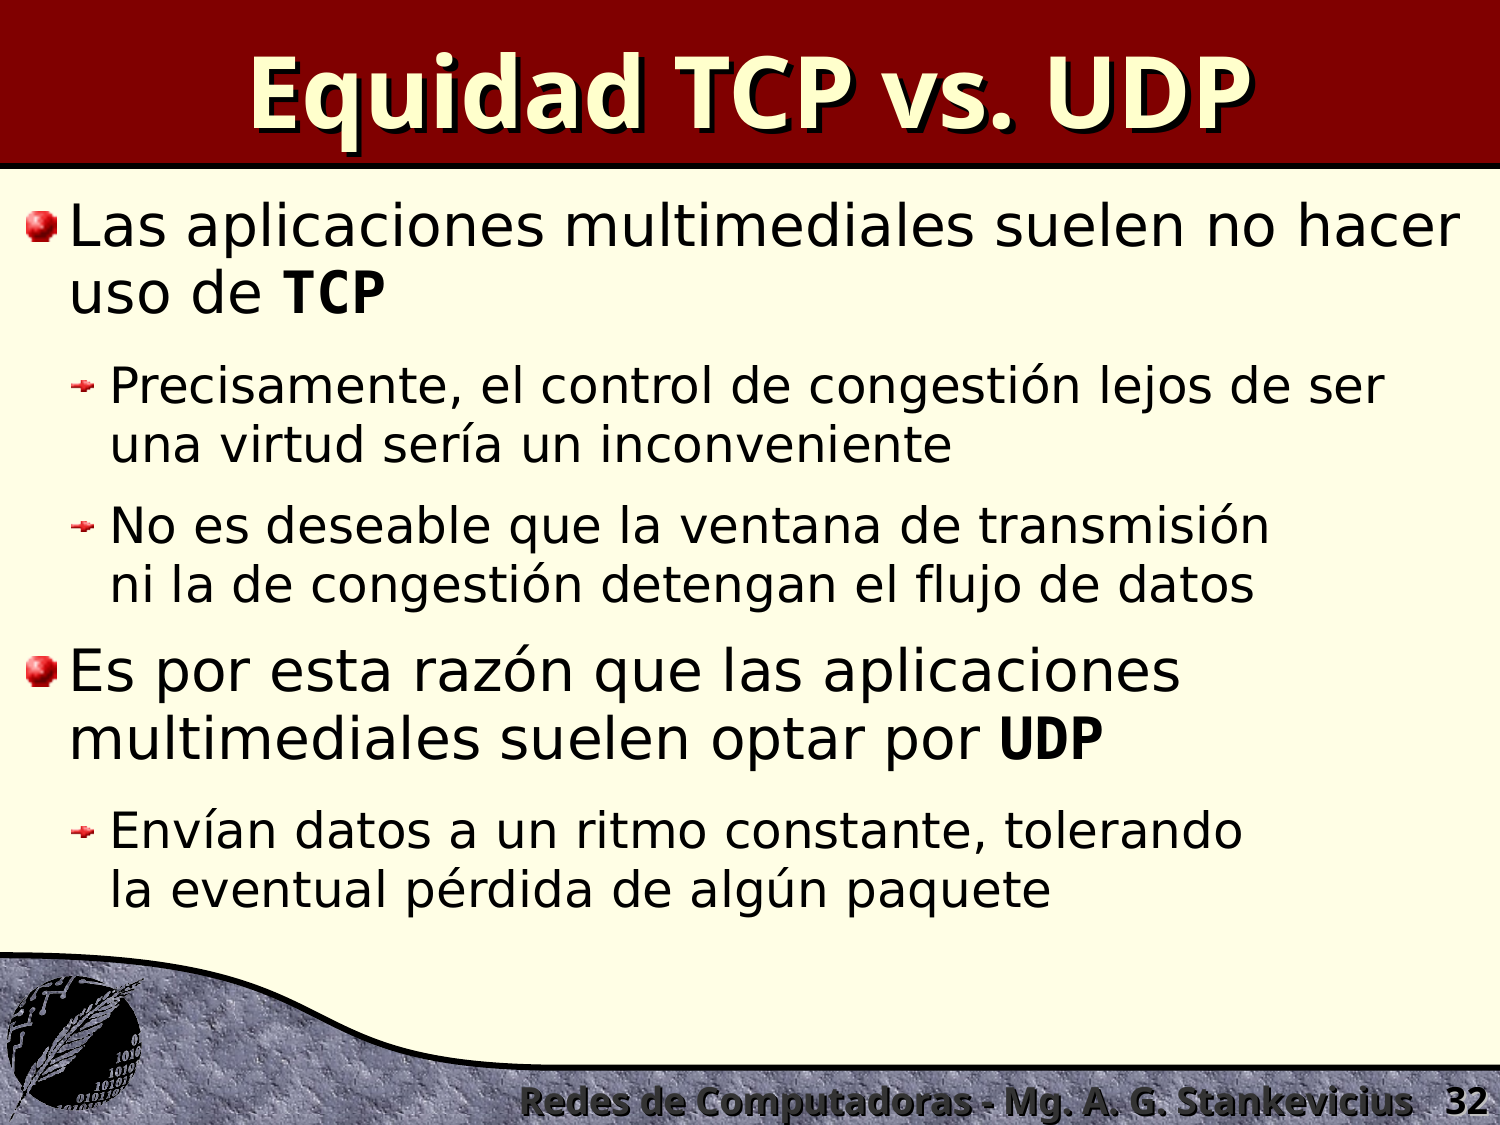

# Equidad TCP vs. UDP
Las aplicaciones multimediales suelen no hacer uso de TCP
Precisamente, el control de congestión lejos de ser una virtud sería un inconveniente
No es deseable que la ventana de transmisión
ni la de congestión detengan el flujo de datos
Es por esta razón que las aplicaciones multimediales suelen optar por UDP
Envían datos a un ritmo constante, tolerando
la eventual pérdida de algún paquete
32